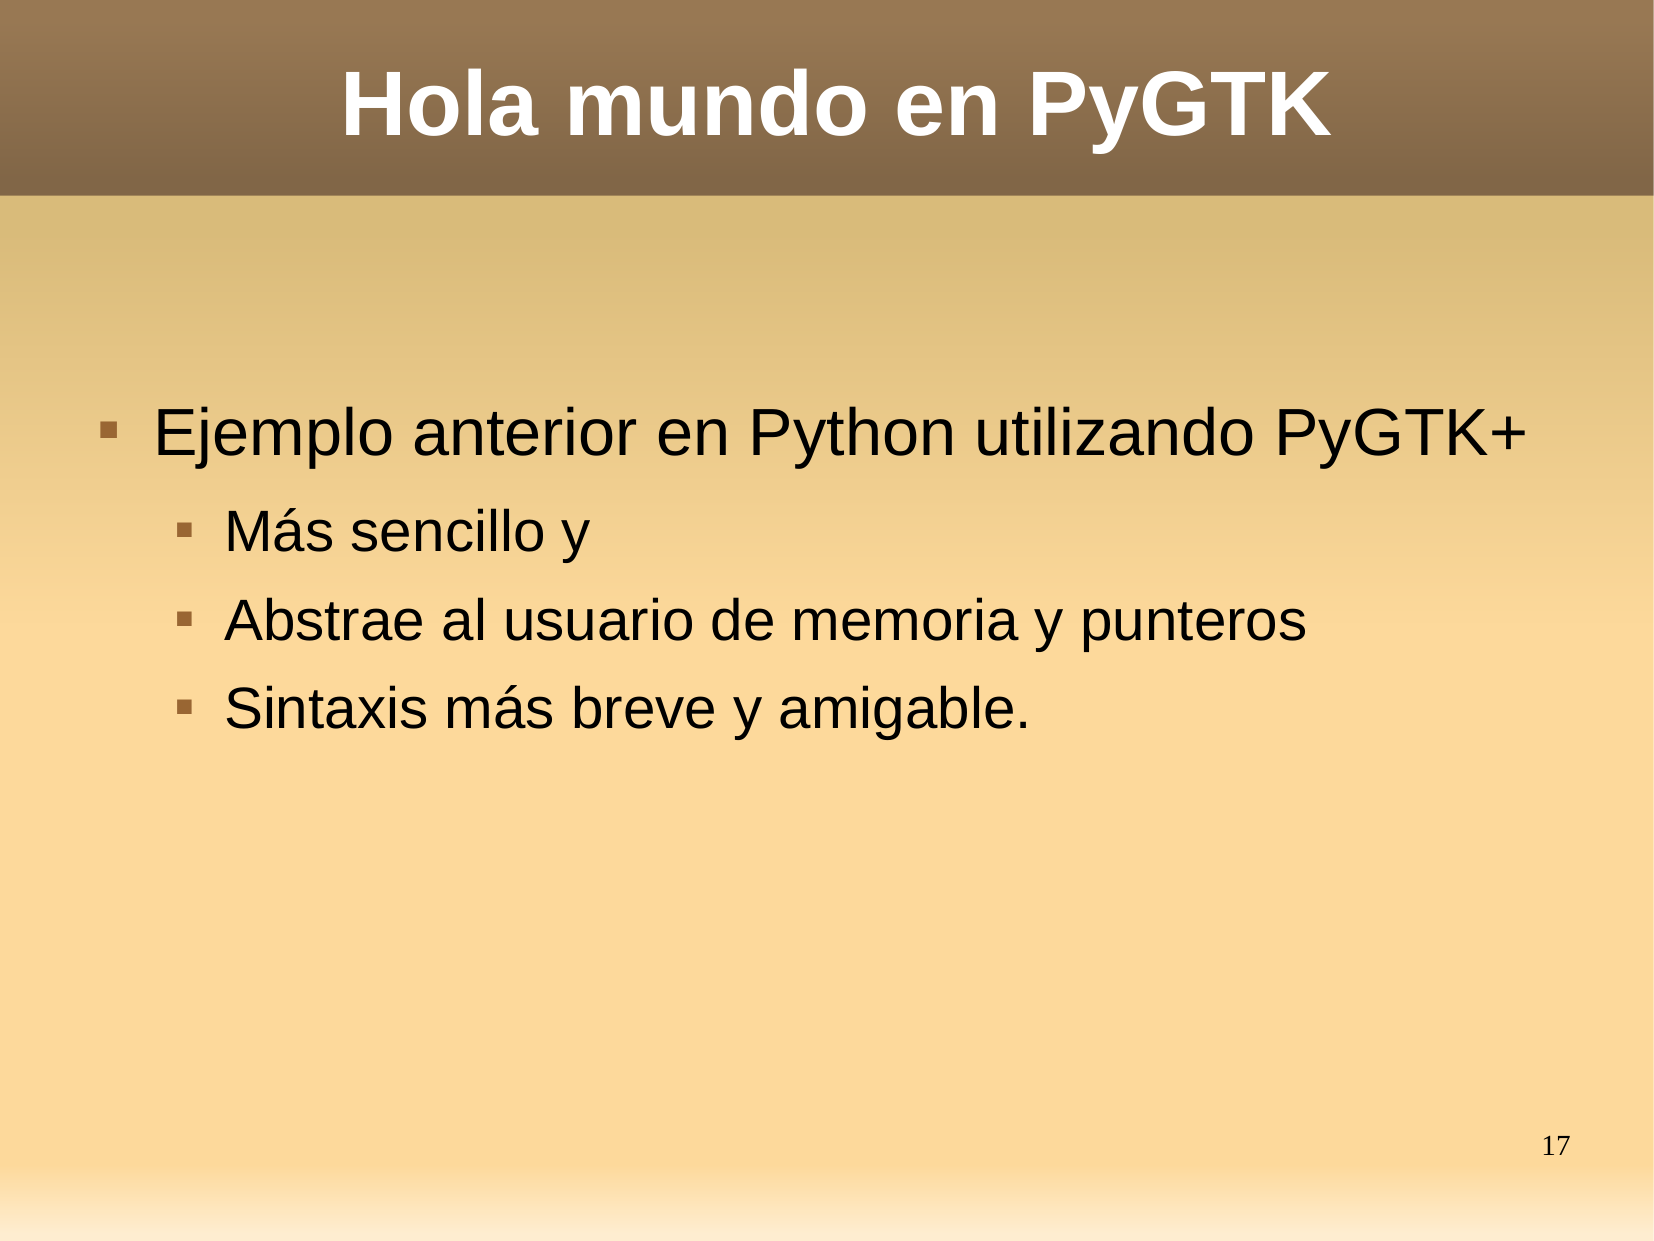

# Hola mundo en PyGTK
Ejemplo anterior en Python utilizando PyGTK+
Más sencillo y
Abstrae al usuario de memoria y punteros
Sintaxis más breve y amigable.
17